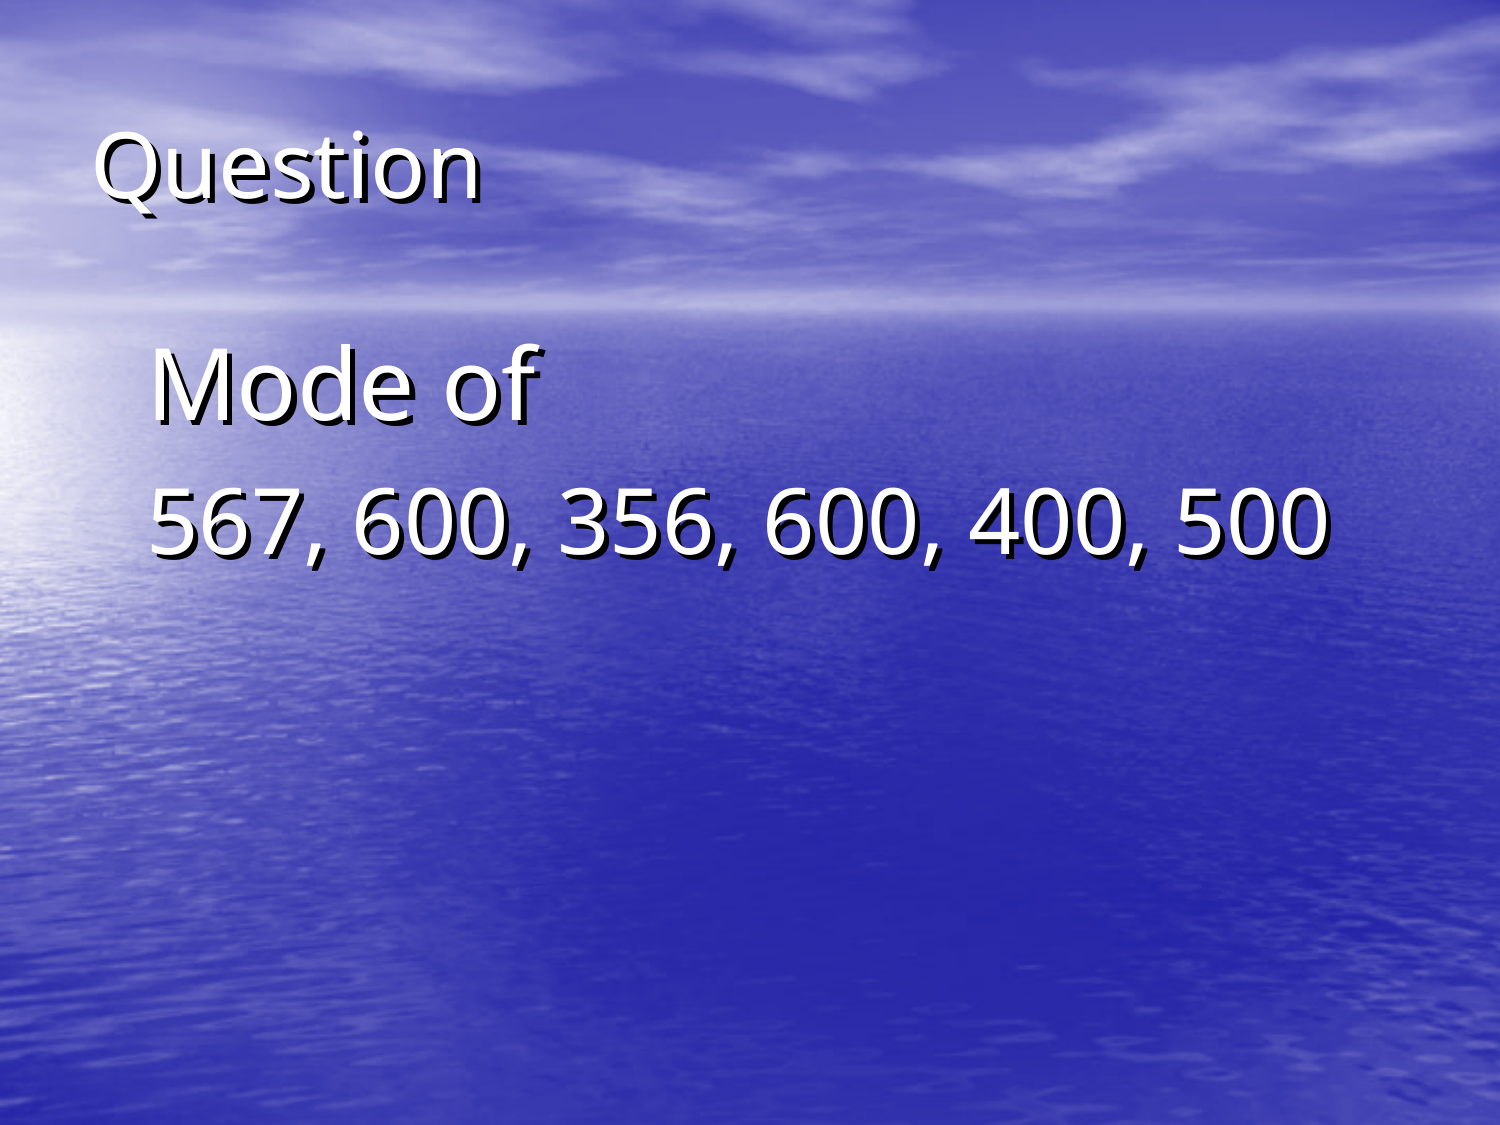

# Question
Mode of
567, 600, 356, 600, 400, 500